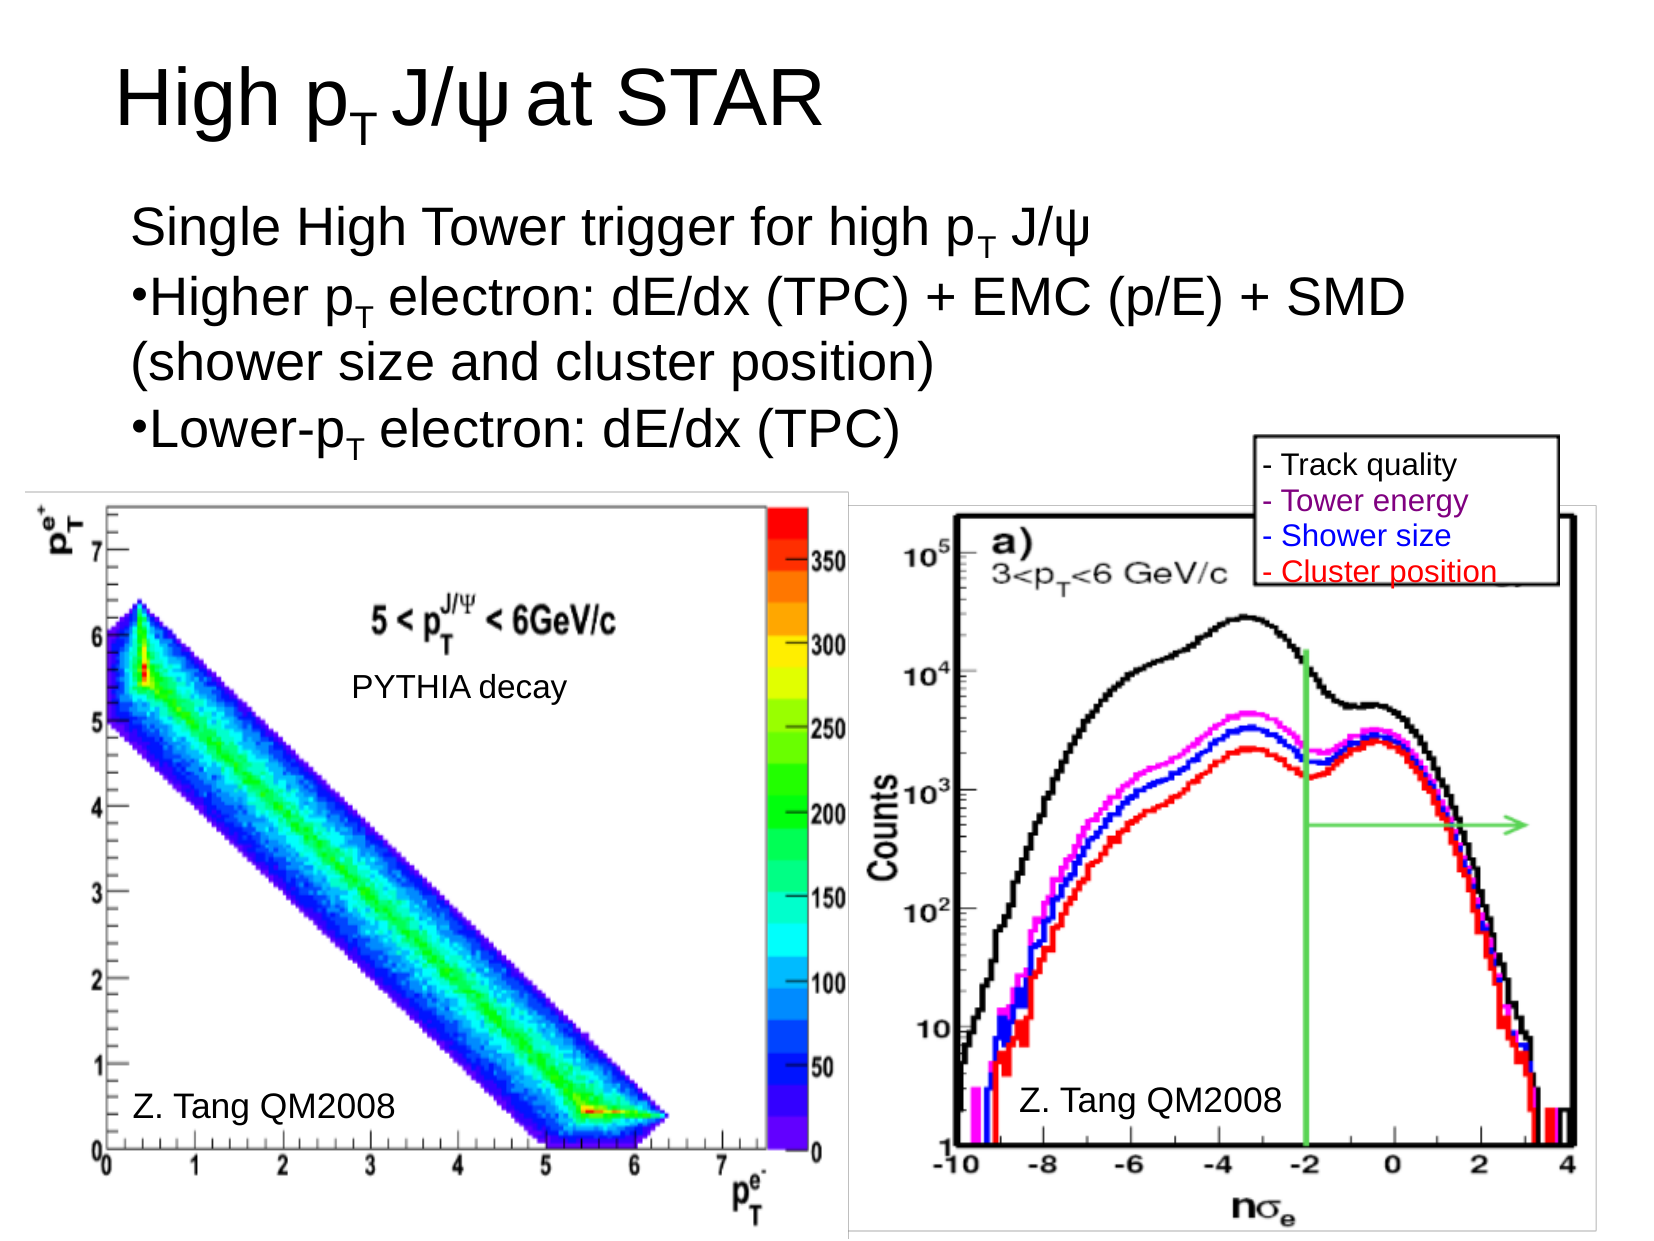

# High pT J/ψ at STAR
Single High Tower trigger for high pT J/ψ
Higher pT electron: dE/dx (TPC) + EMC (p/E) + SMD (shower size and cluster position)
Lower-pT electron: dE/dx (TPC)
- Track quality
- Tower energy
- Shower size
- Cluster position
PYTHIA decay
Z. Tang QM2008
Z. Tang QM2008
38
D. Kikola, QUARKONIUM 2010, École Polytechnique, Palaiseau